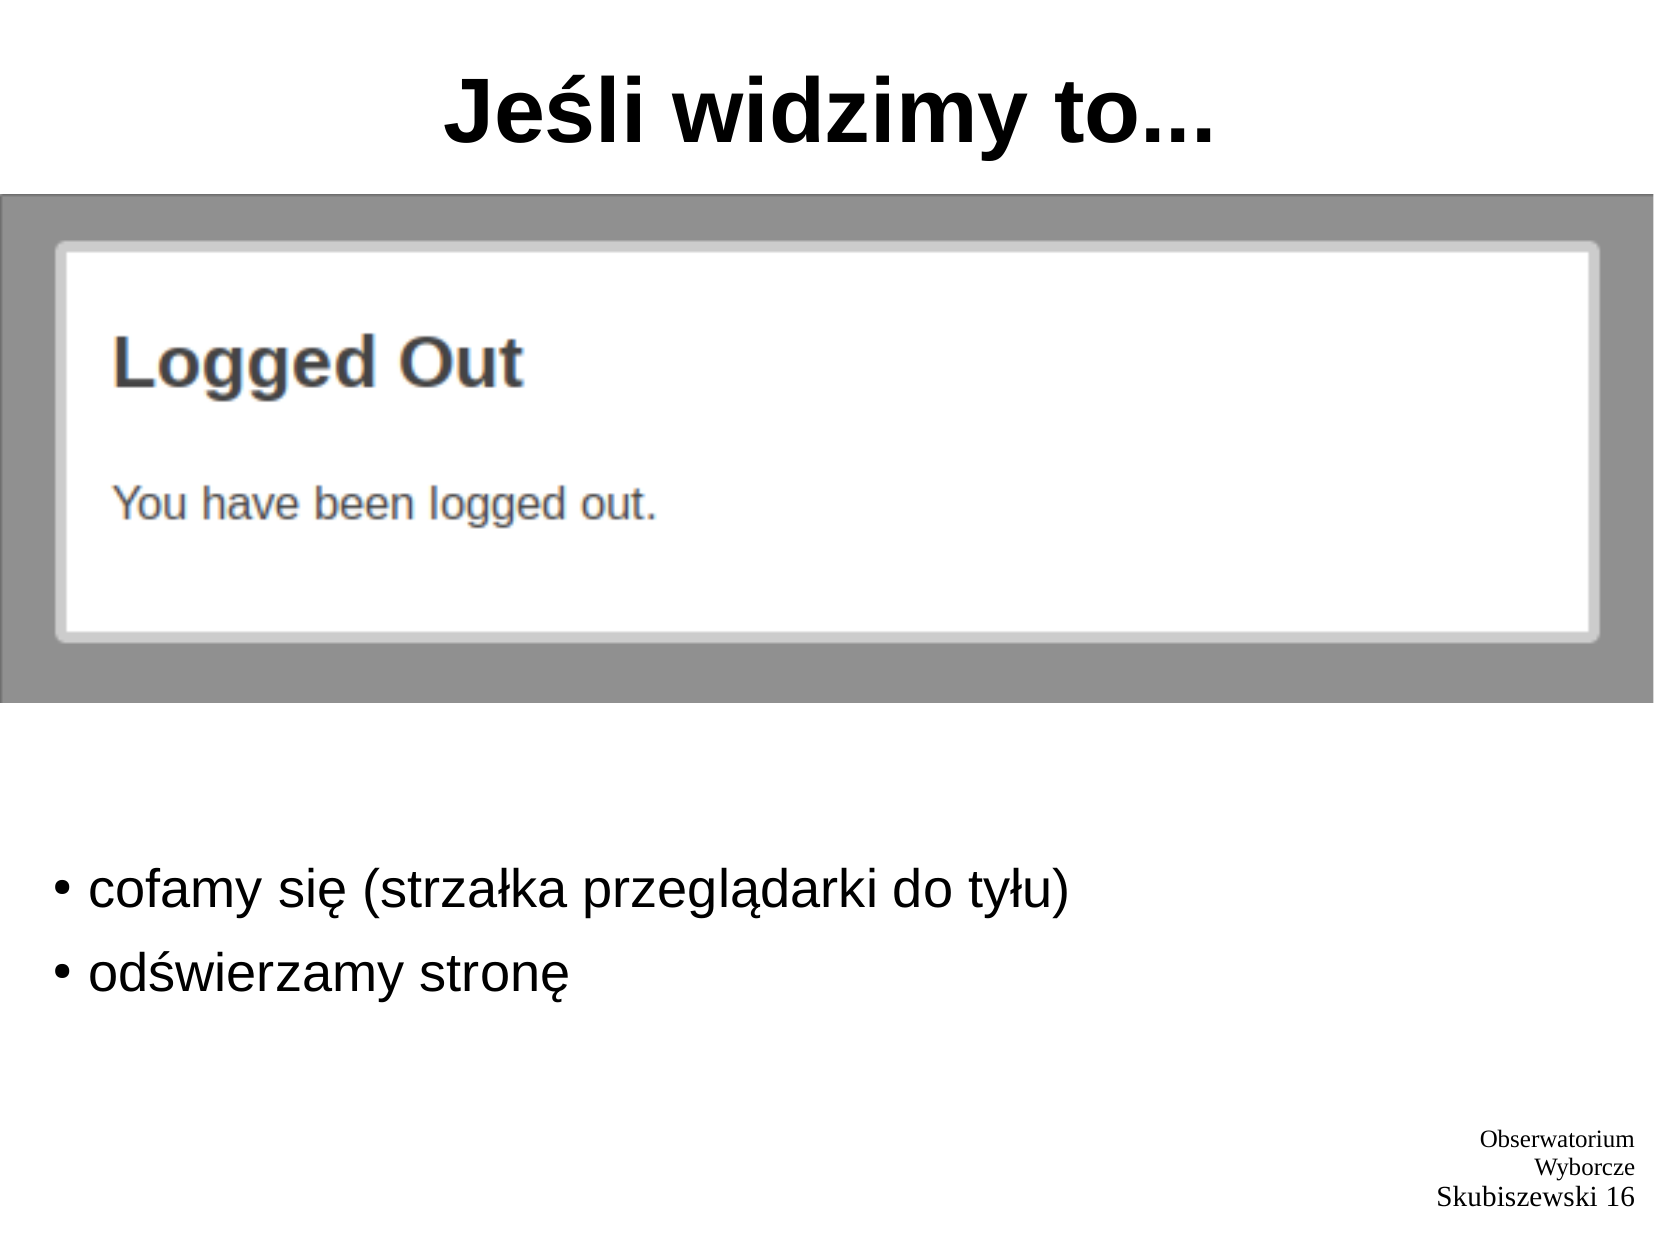

# Jeśli widzimy to...
cofamy się (strzałka przeglądarki do tyłu)
odświerzamy stronę
16